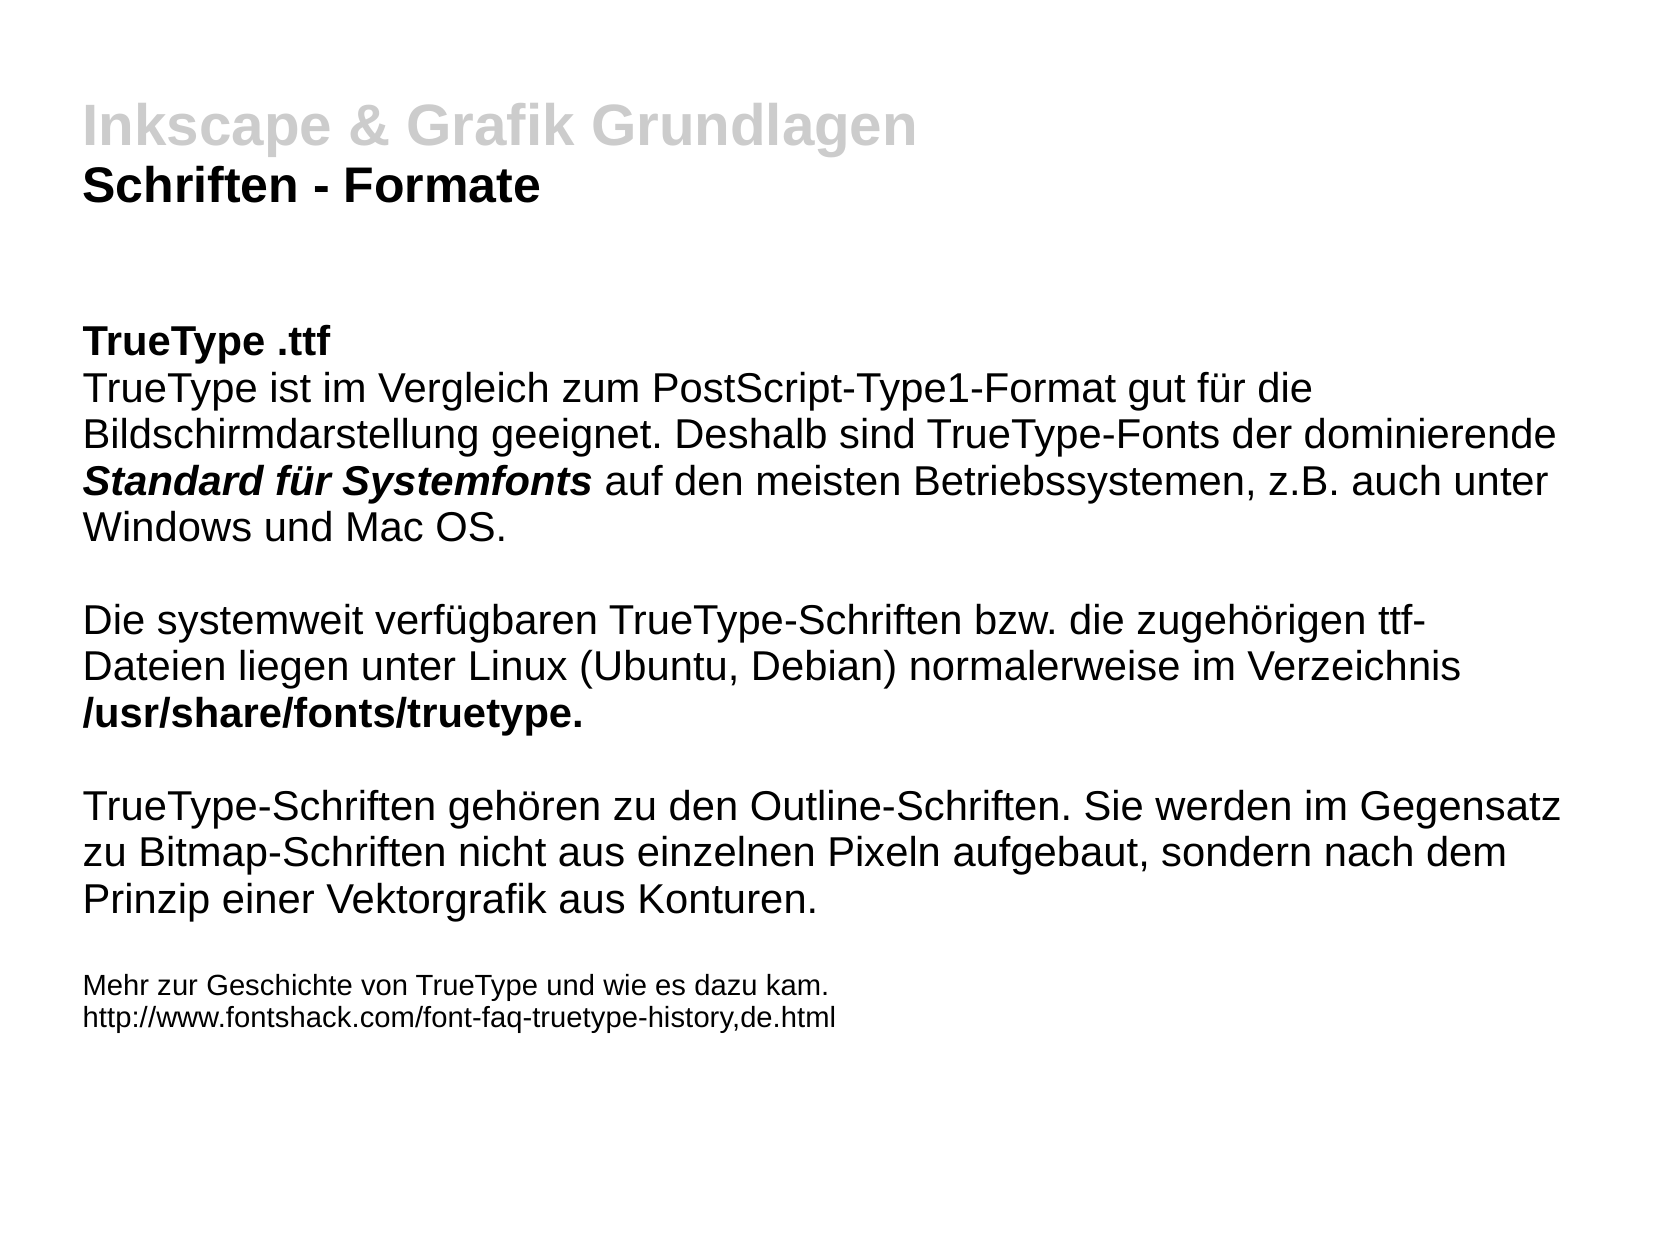

# Inkscape & Grafik Grundlagen Schriften - Formate
TrueType .ttf
TrueType ist im Vergleich zum PostScript-Type1-Format gut für die Bildschirmdarstellung geeignet. Deshalb sind TrueType-Fonts der dominierende Standard für Systemfonts auf den meisten Betriebssystemen, z.B. auch unter Windows und Mac OS.
Die systemweit verfügbaren TrueType-Schriften bzw. die zugehörigen ttf-Dateien liegen unter Linux (Ubuntu, Debian) normalerweise im Verzeichnis /usr/share/fonts/truetype.
TrueType-Schriften gehören zu den Outline-Schriften. Sie werden im Gegensatz zu Bitmap-Schriften nicht aus einzelnen Pixeln aufgebaut, sondern nach dem Prinzip einer Vektorgrafik aus Konturen.
Mehr zur Geschichte von TrueType und wie es dazu kam.
http://www.fontshack.com/font-faq-truetype-history,de.html